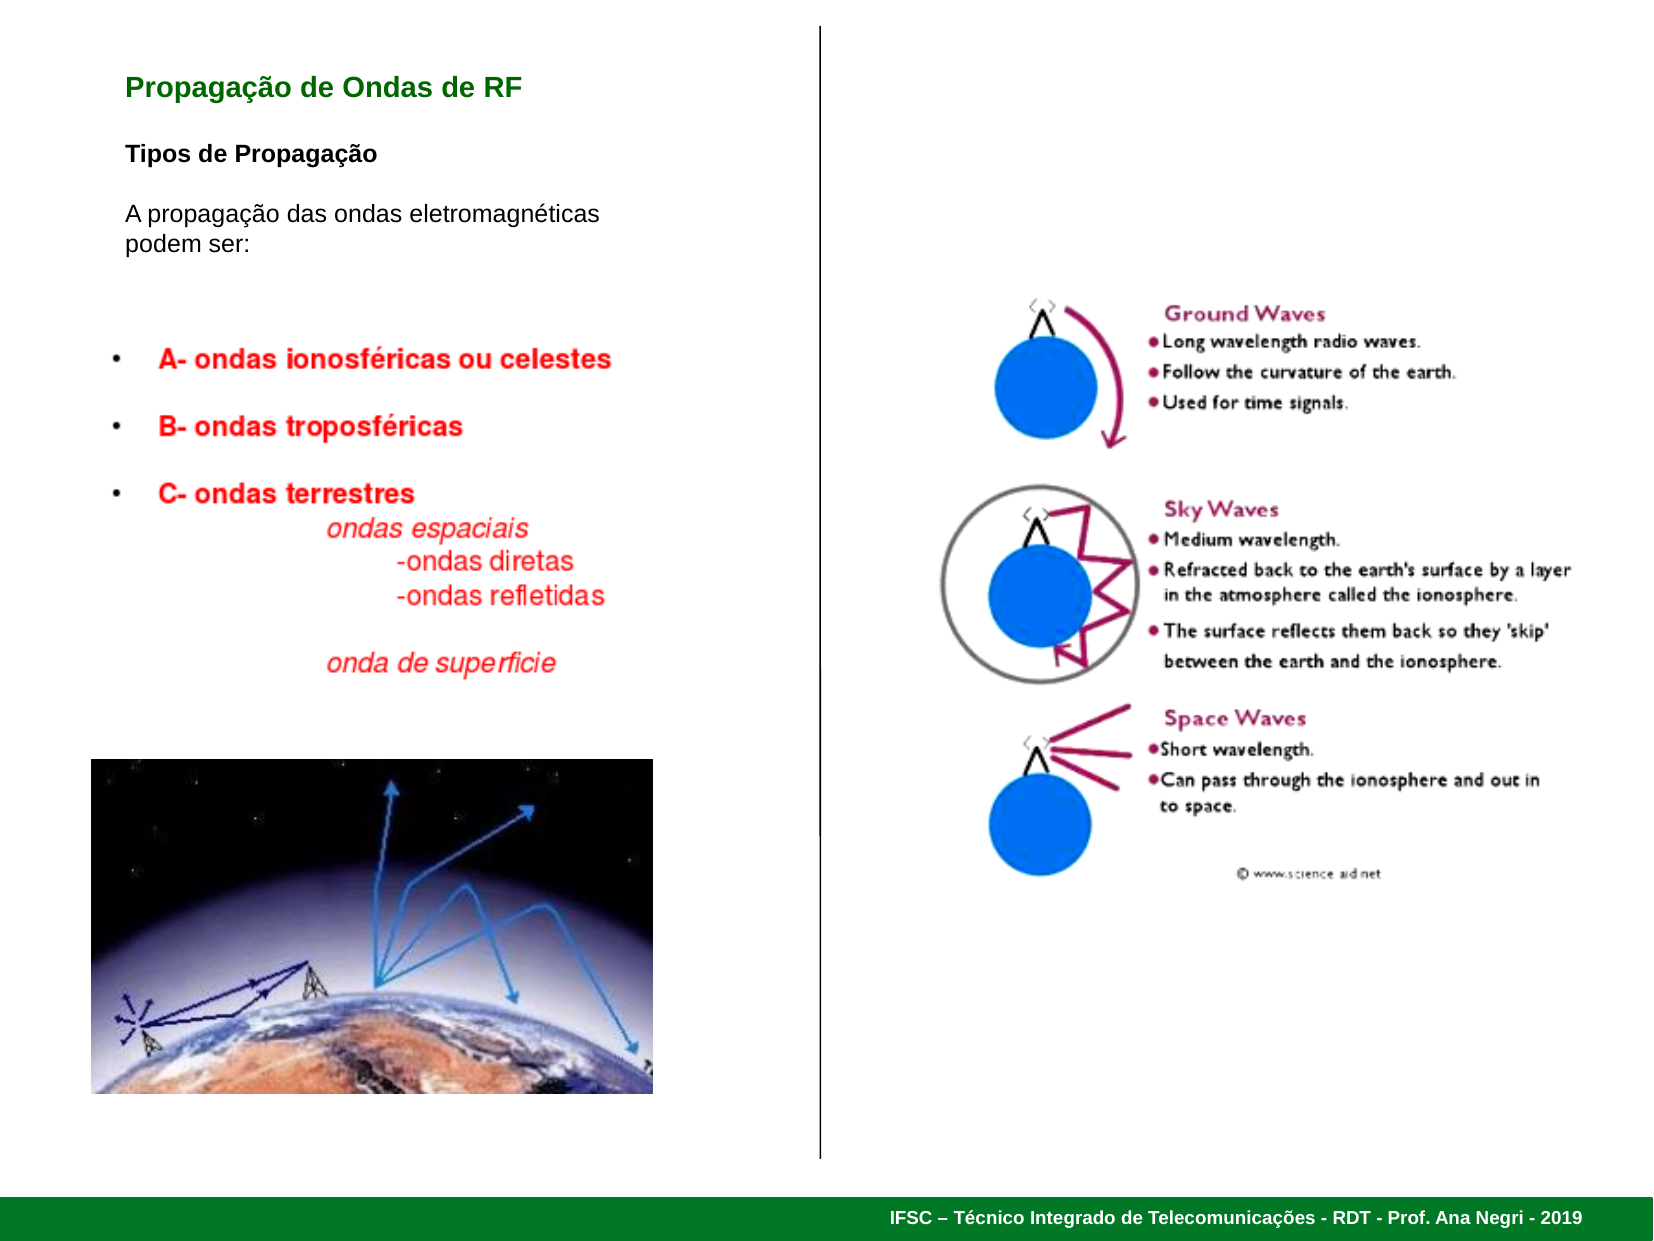

Propagação de Ondas de RF
Tipos de Propagação
A propagação das ondas eletromagnéticas
podem ser:
IFSC – Técnico Integrado de Telecomunicações - RDT - Prof. Ana Negri - 2019